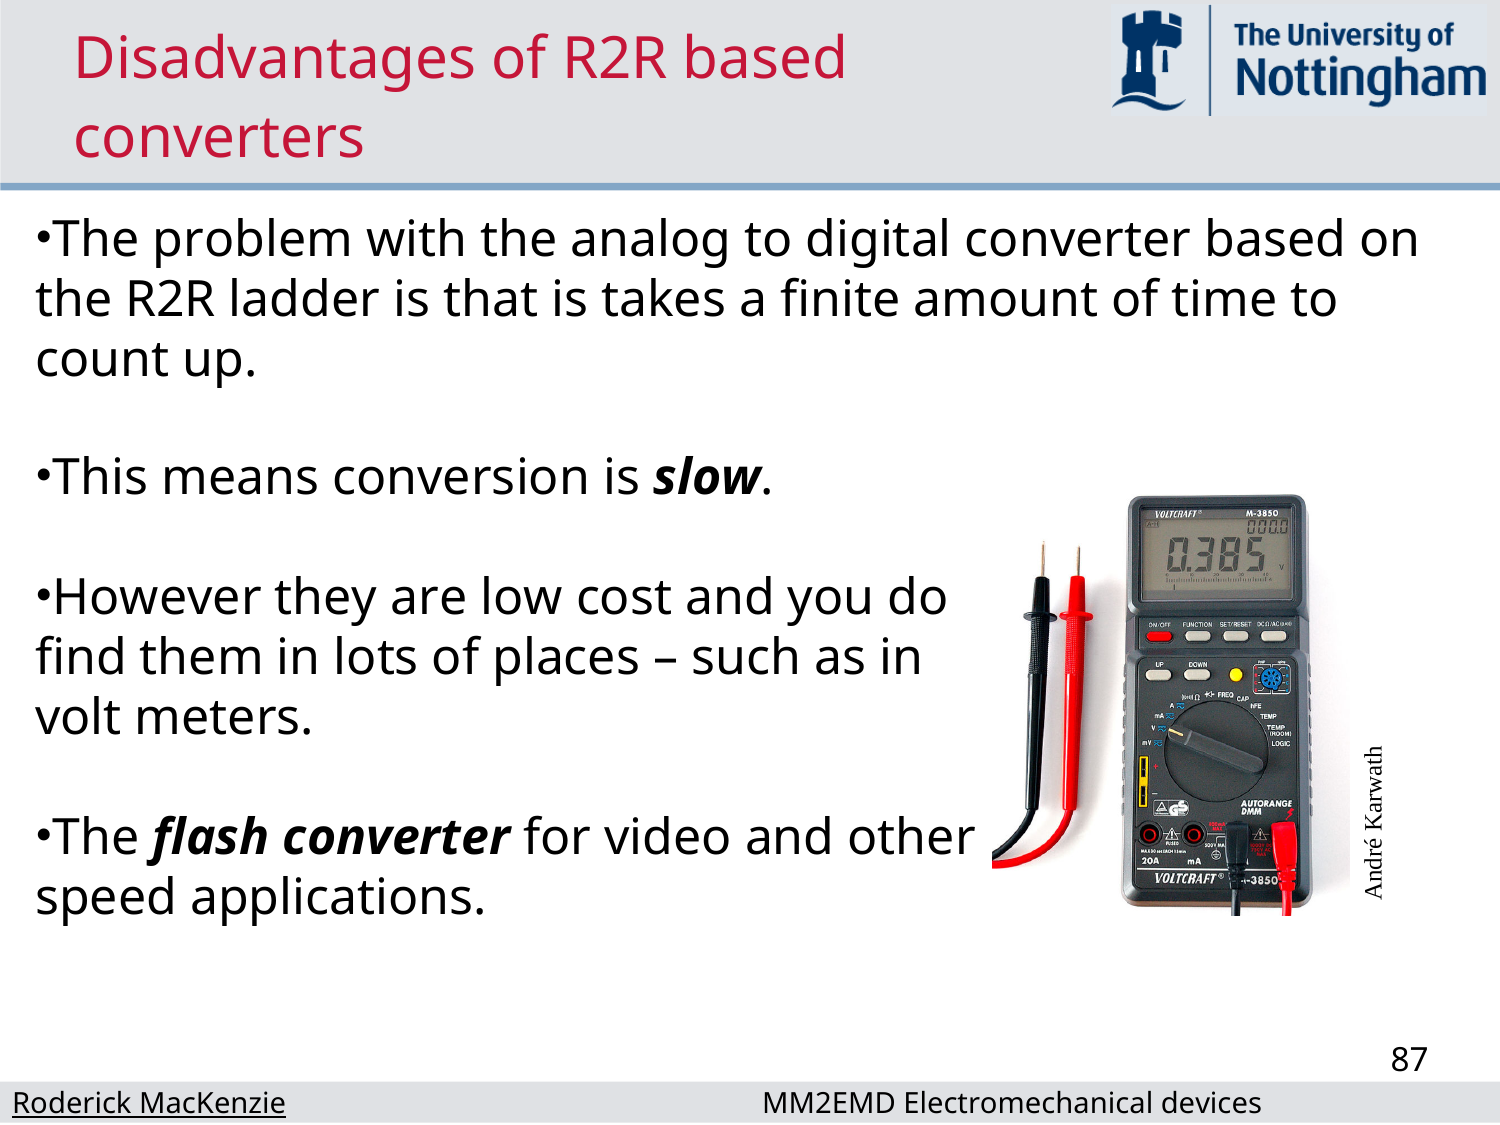

# Disadvantages of R2R based converters
The problem with the analog to digital converter based on the R2R ladder is that is takes a finite amount of time to count up.
This means conversion is slow.
However they are low cost and you do find them in lots of places – such as in volt meters.
The flash converter for video and other speed applications.
André Karwath